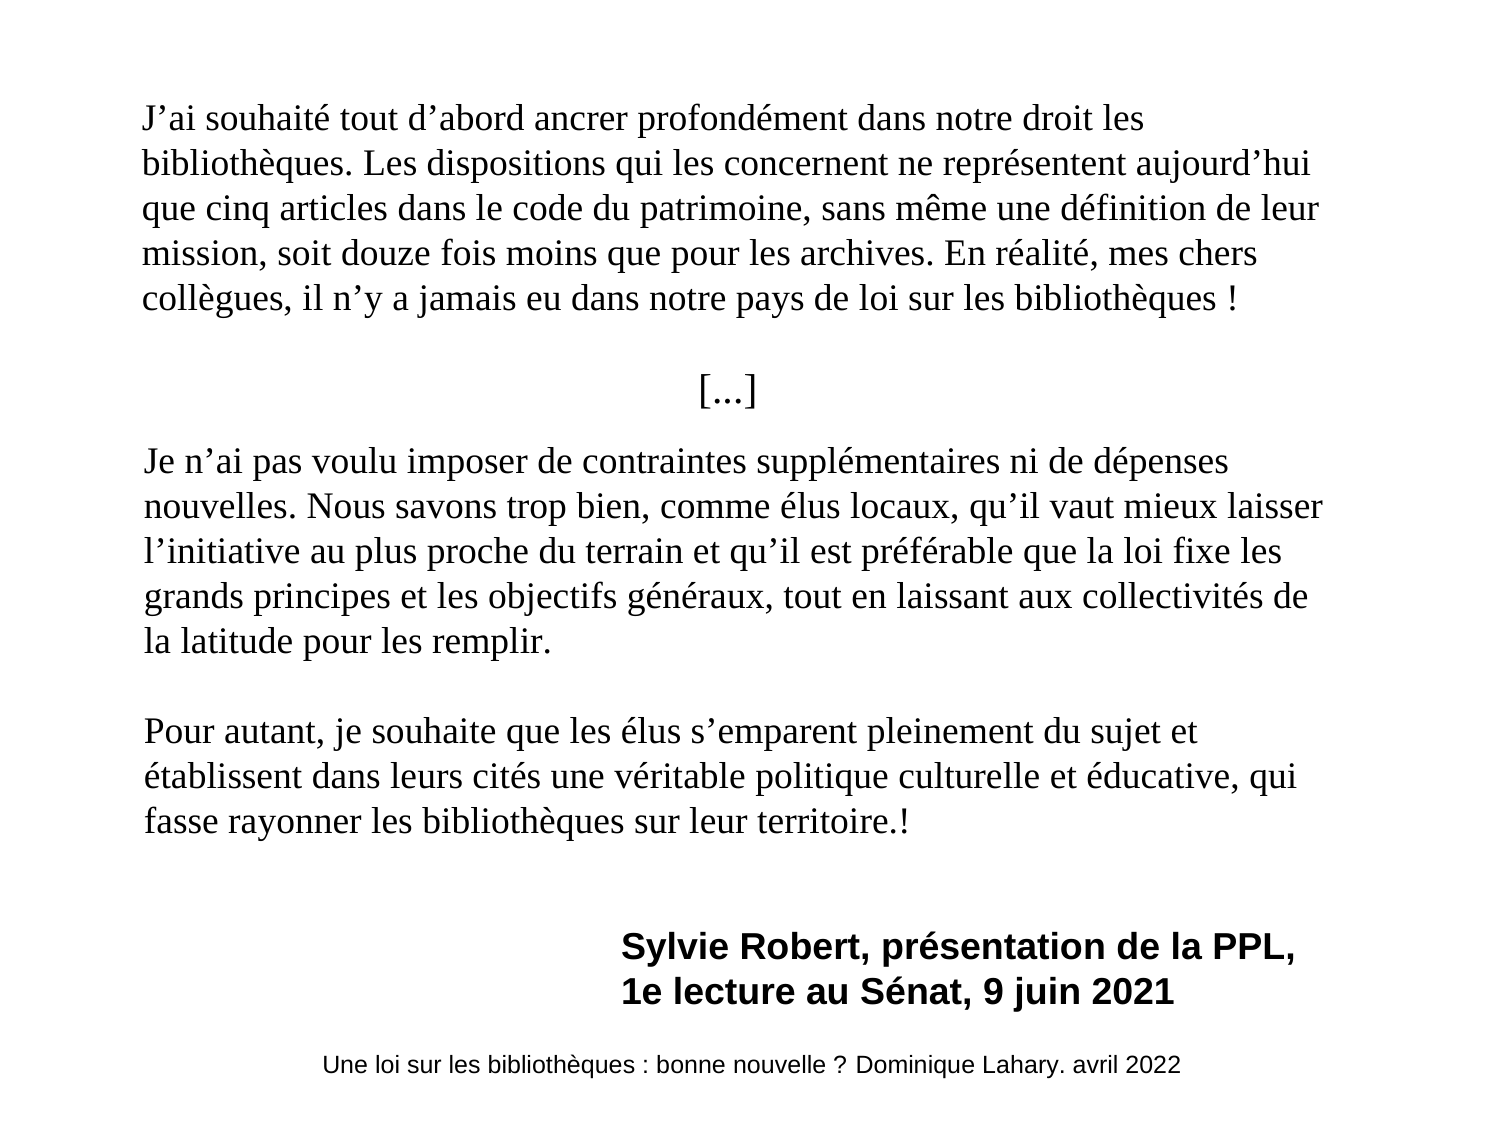

J’ai souhaité tout d’abord ancrer profondément dans notre droit les bibliothèques. Les dispositions qui les concernent ne représentent aujourd’hui que cinq articles dans le code du patrimoine, sans même une définition de leur mission, soit douze fois moins que pour les archives. En réalité, mes chers collègues, il n’y a jamais eu dans notre pays de loi sur les bibliothèques !
[...]
Je n’ai pas voulu imposer de contraintes supplémentaires ni de dépenses nouvelles. Nous savons trop bien, comme élus locaux, qu’il vaut mieux laisser l’initiative au plus proche du terrain et qu’il est préférable que la loi fixe les grands principes et les objectifs généraux, tout en laissant aux collectivités de la latitude pour les remplir.
Pour autant, je souhaite que les élus s’emparent pleinement du sujet et établissent dans leurs cités une véritable politique culturelle et éducative, qui fasse rayonner les bibliothèques sur leur territoire.!
Sylvie Robert, présentation de la PPL, 1e lecture au Sénat, 9 juin 2021
Une loi sur les bibliothèques : bonne nouvelle ? Dominique Lahary. avril 2022